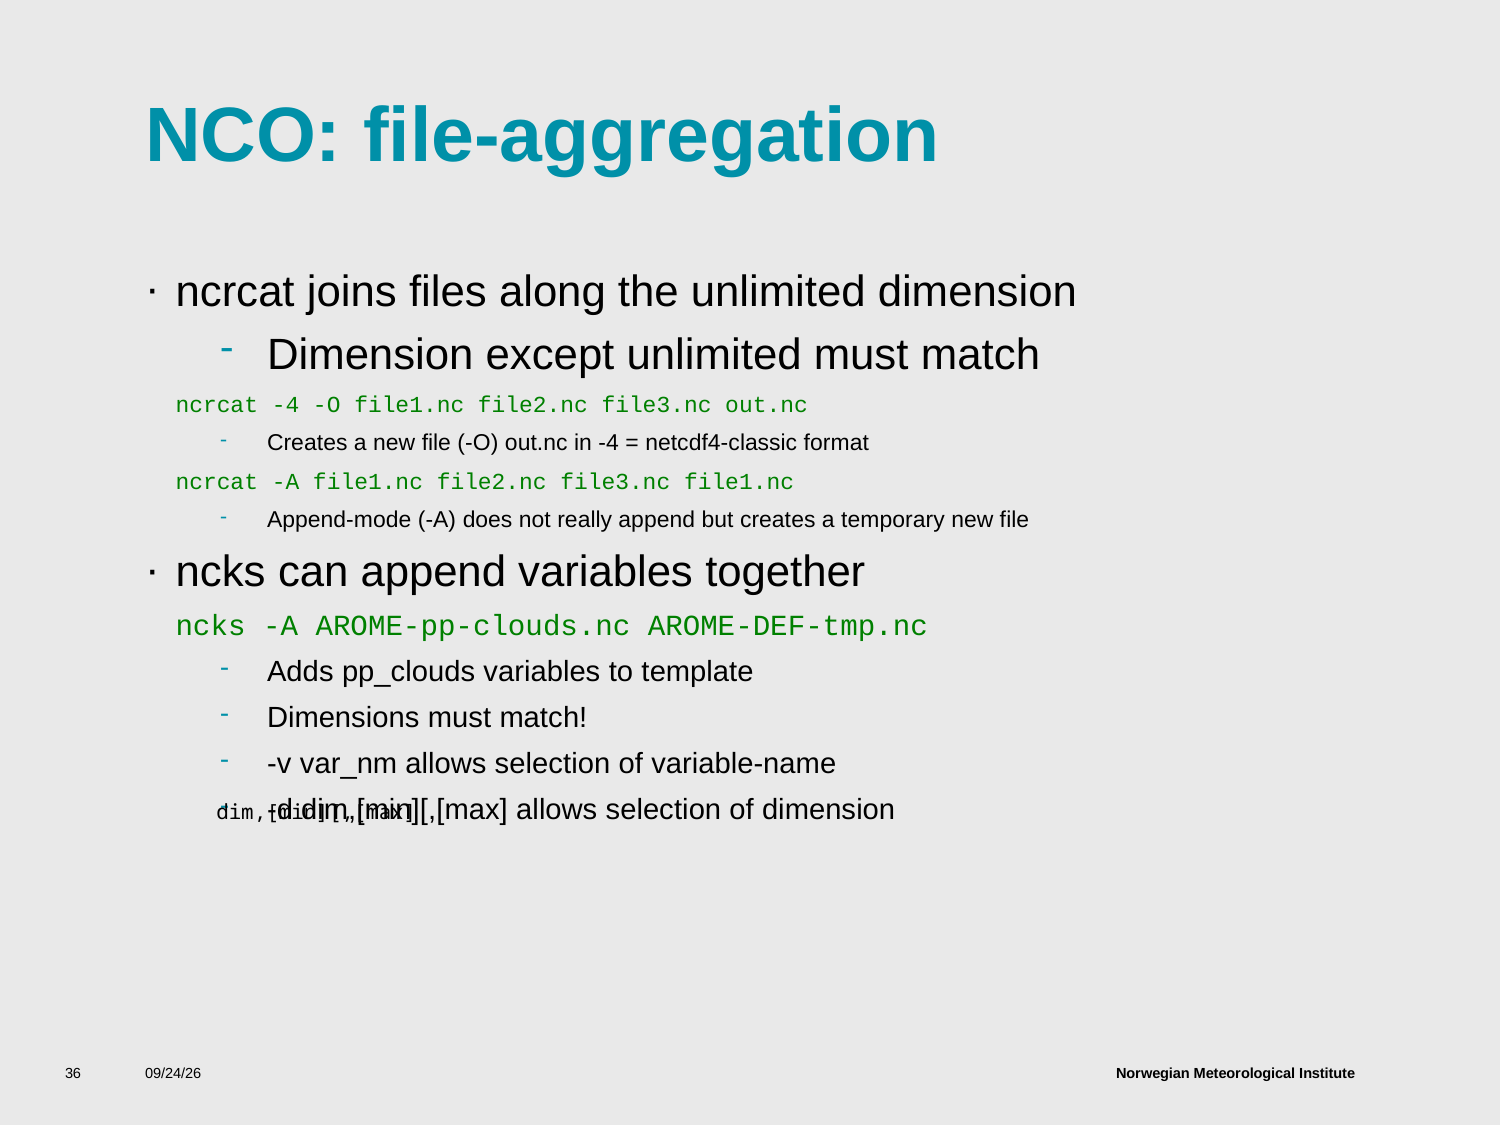

# NCO: file-aggregation
ncrcat joins files along the unlimited dimension
Dimension except unlimited must match
ncrcat -4 -O file1.nc file2.nc file3.nc out.nc
Creates a new file (-O) out.nc in -4 = netcdf4-classic format
ncrcat -A file1.nc file2.nc file3.nc file1.nc
Append-mode (-A) does not really append but creates a temporary new file
ncks can append variables together
ncks -A AROME-pp-clouds.nc AROME-DEF-tmp.nc
Adds pp_clouds variables to template
Dimensions must match!
-v var_nm allows selection of variable-name
-d dim,[min][,[max] allows selection of dimension
dim,[min][,[max]